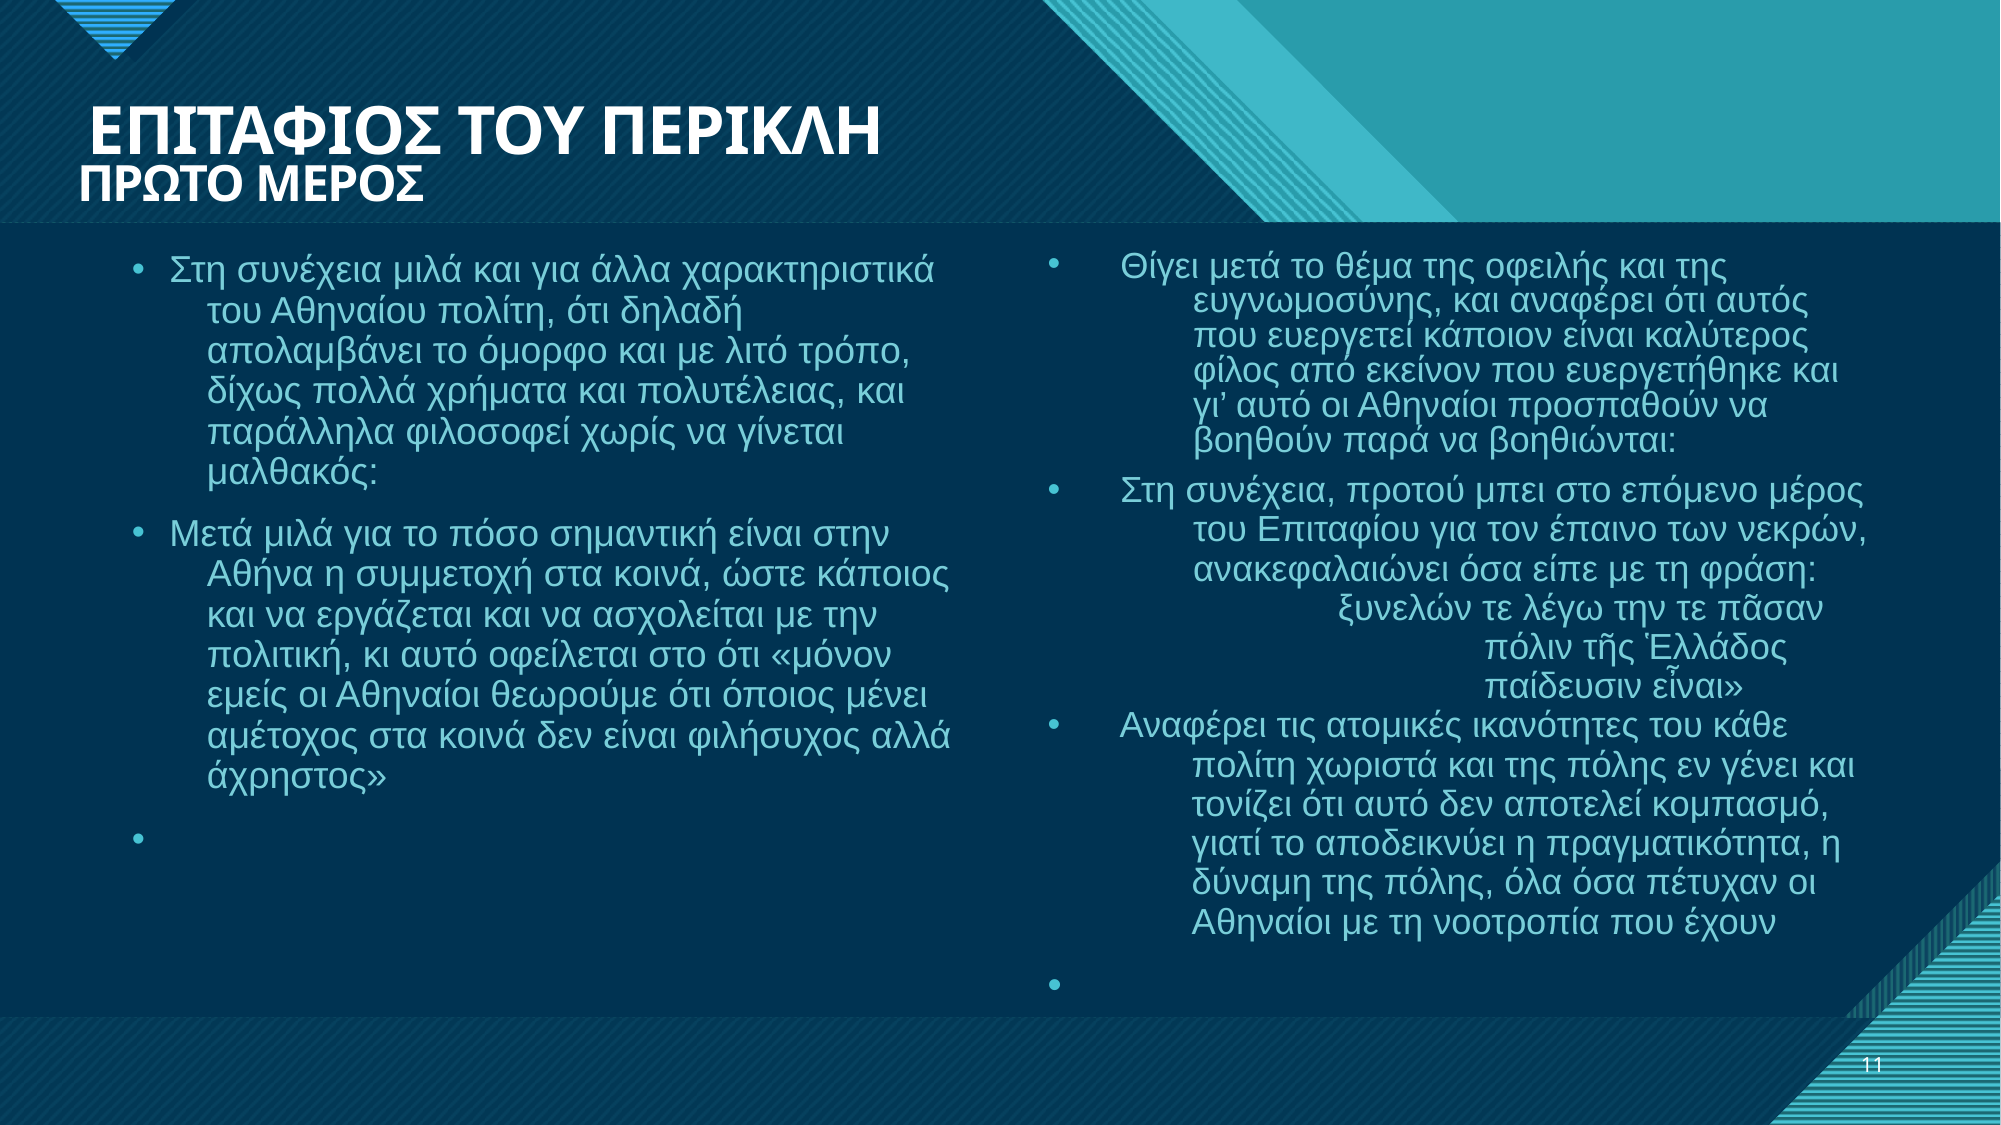

# ΕΠΙΤΑΦΙΟΣ ΤΟΥ ΠΕΡΙΚΛΗ
ΠΡΩΤΟ ΜΕΡΟΣ
Στη συνέχεια μιλά και για άλλα χαρακτηριστικά του Αθηναίου πολίτη, ότι δηλαδή απολαμβάνει το όμορφο και με λιτό τρόπο, δίχως πολλά χρήματα και πολυτέλειας, και παράλληλα φιλοσοφεί χωρίς να γίνεται μαλθακός:
Μετά μιλά για το πόσο σημαντική είναι στην Αθήνα η συμμετοχή στα κοινά, ώστε κάποιος και να εργάζεται και να ασχολείται με την πολιτική, κι αυτό οφείλεται στο ότι «μόνον εμείς οι Αθηναίοι θεωρούμε ότι όποιος μένει αμέτοχος στα κοινά δεν είναι φιλήσυχος αλλά άχρηστος»
Θίγει μετά το θέμα της οφειλής και της ευγνωμοσύνης, και αναφέρει ότι αυτός που ευεργετεί κάποιον είναι καλύτερος φίλος από εκείνον που ευεργετήθηκε και γι’ αυτό οι Αθηναίοι προσπαθούν να βοηθούν παρά να βοηθιώνται:
Στη συνέχεια, προτού μπει στο επόμενο μέρος του Επιταφίου για τον έπαινο των νεκρών, ανακεφαλαιώνει όσα είπε με τη φράση:
ξυνελών τε λέγω την τε πᾶσαν πόλιν τῆς Ἑλλάδος παίδευσιν εἶναι»
Αναφέρει τις ατομικές ικανότητες του κάθε πολίτη χωριστά και της πόλης εν γένει και τονίζει ότι αυτό δεν αποτελεί κομπασμό, γιατί το αποδεικνύει η πραγματικότητα, η δύναμη της πόλης, όλα όσα πέτυχαν οι Αθηναίοι με τη νοοτροπία που έχουν